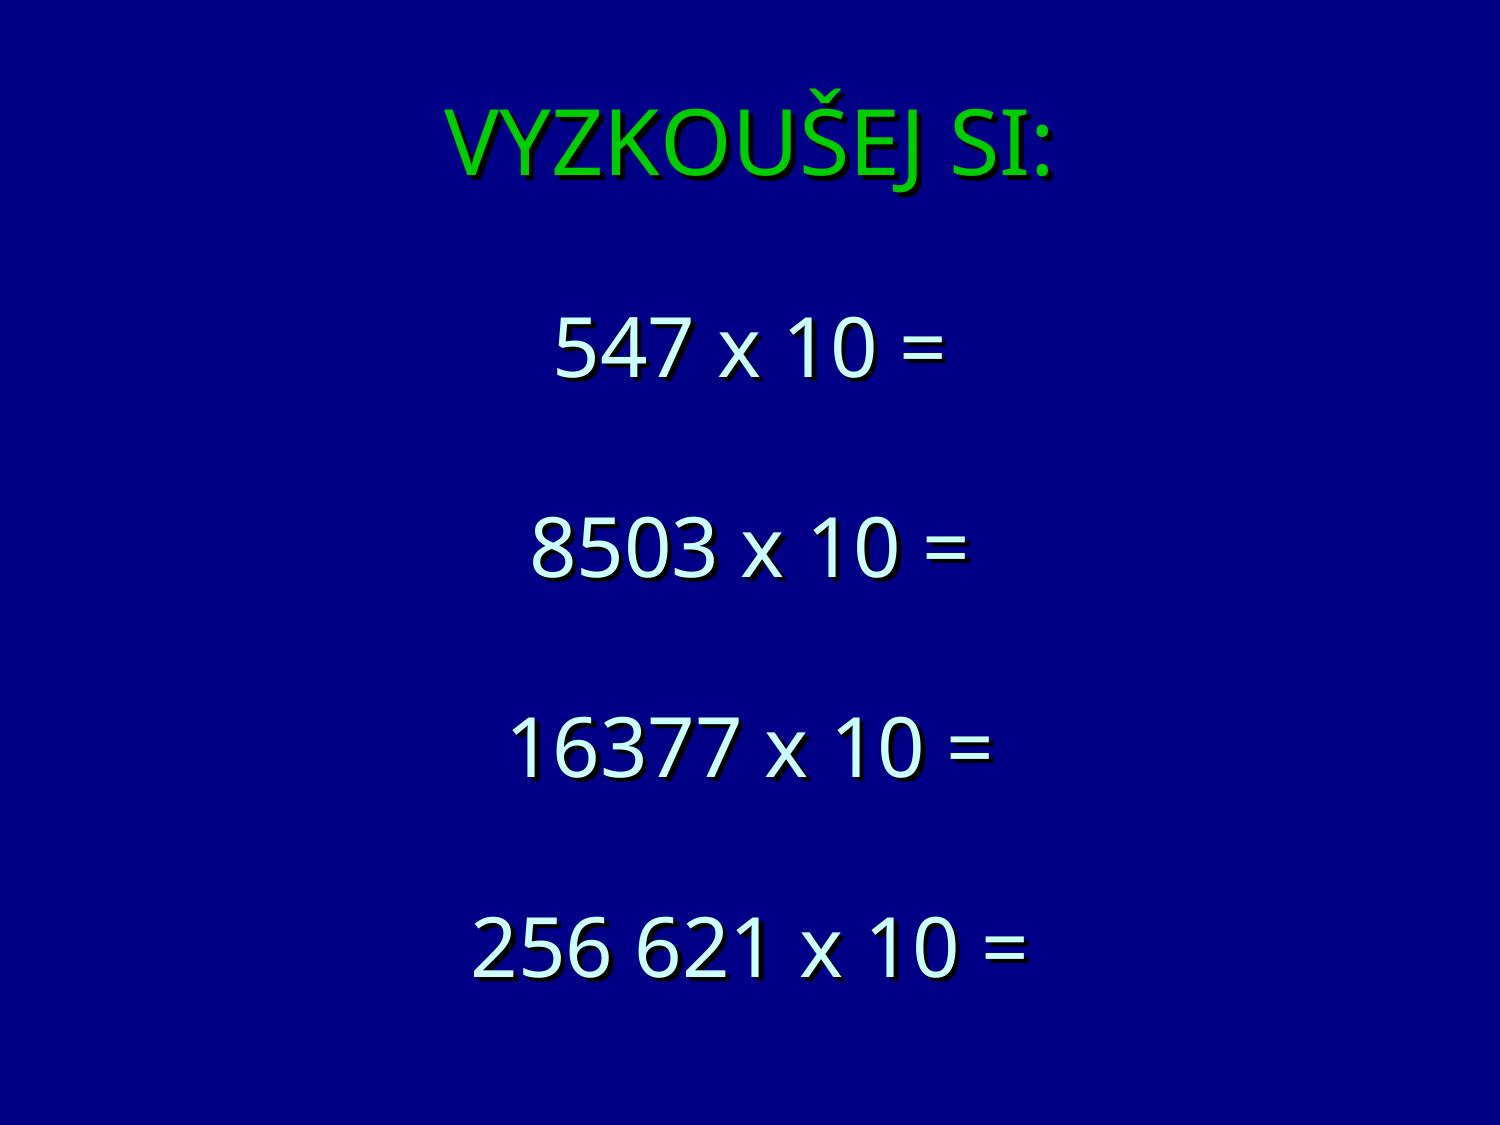

# VYZKOUŠEJ SI: 547 x 10 = 8503 x 10 = 16377 x 10 = 256 621 x 10 =